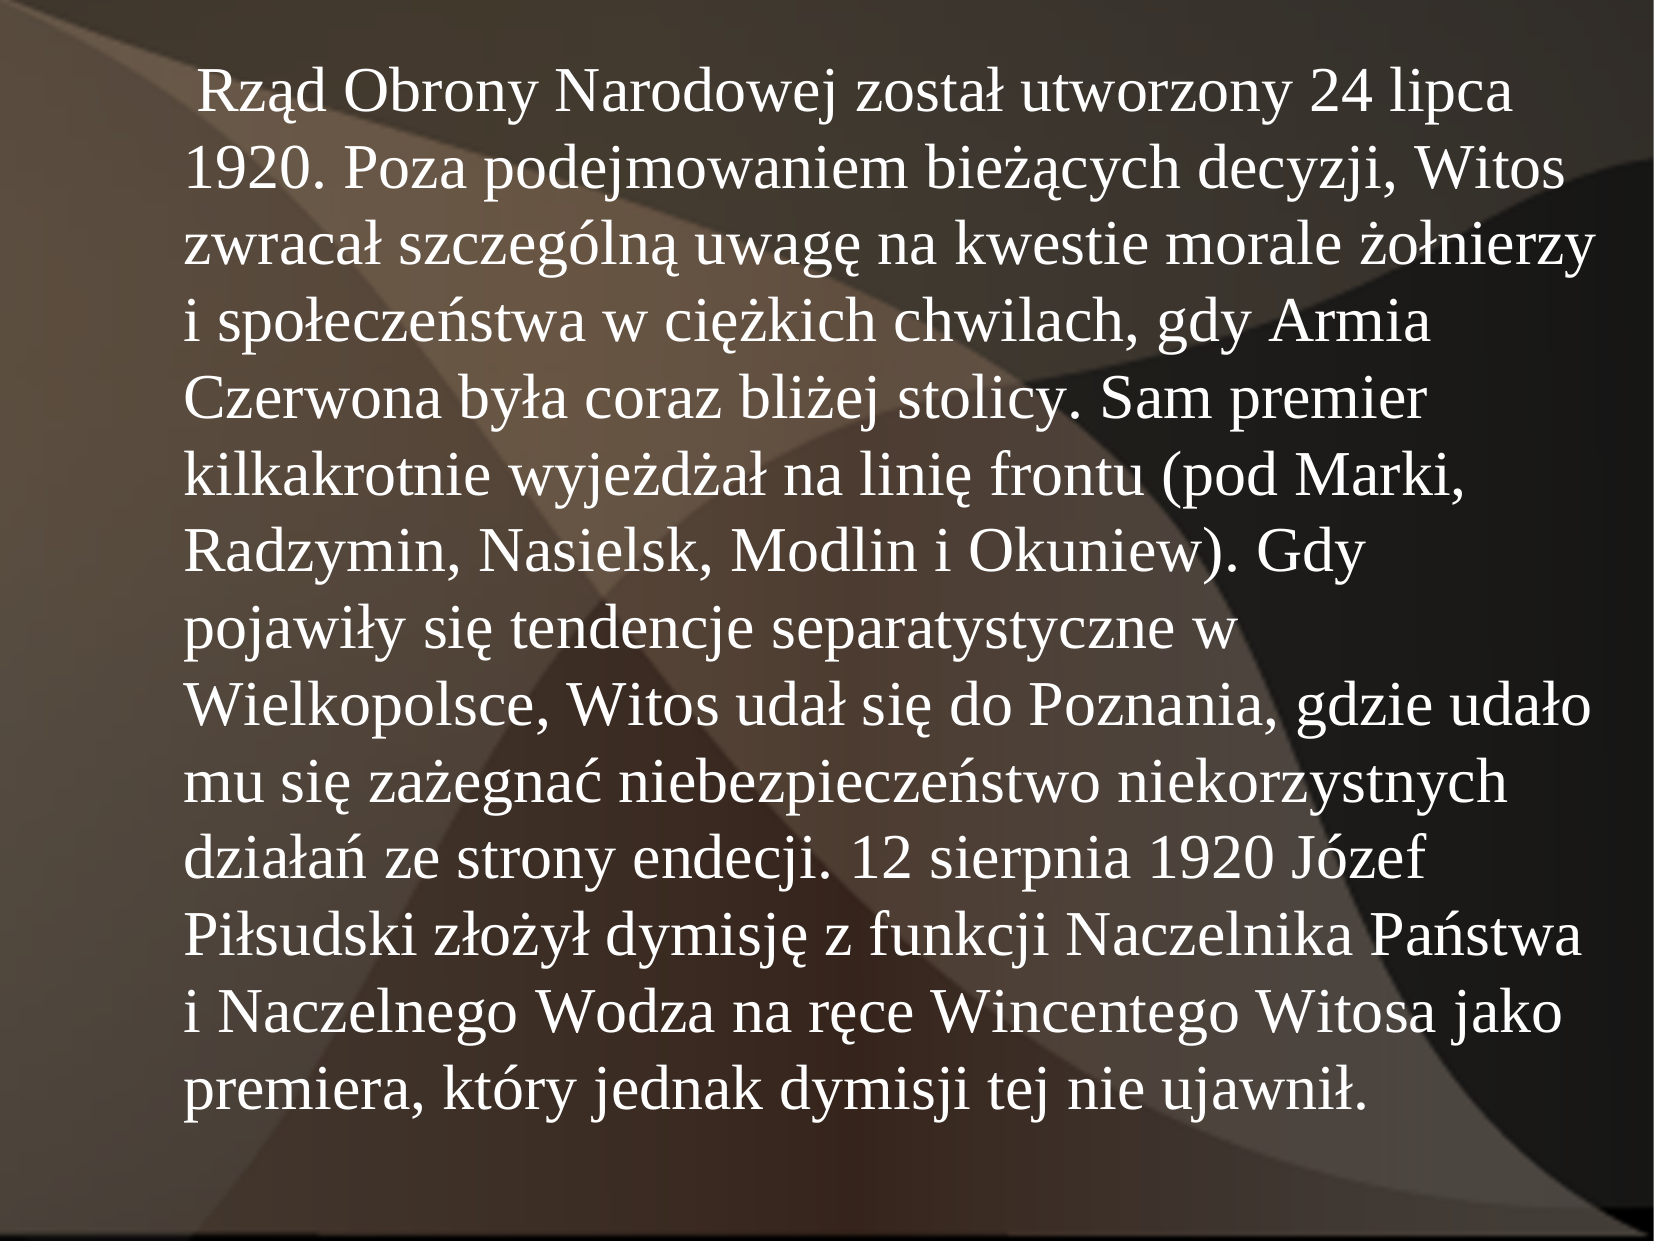

# Rząd Obrony Narodowej został utworzony 24 lipca 1920. Poza podejmowaniem bieżących decyzji, Witos zwracał szczególną uwagę na kwestie morale żołnierzy i społeczeństwa w ciężkich chwilach, gdy Armia Czerwona była coraz bliżej stolicy. Sam premier kilkakrotnie wyjeżdżał na linię frontu (pod Marki, Radzymin, Nasielsk, Modlin i Okuniew). Gdy pojawiły się tendencje separatystyczne w Wielkopolsce, Witos udał się do Poznania, gdzie udało mu się zażegnać niebezpieczeństwo niekorzystnych działań ze strony endecji. 12 sierpnia 1920 Józef Piłsudski złożył dymisję z funkcji Naczelnika Państwa i Naczelnego Wodza na ręce Wincentego Witosa jako premiera, który jednak dymisji tej nie ujawnił.